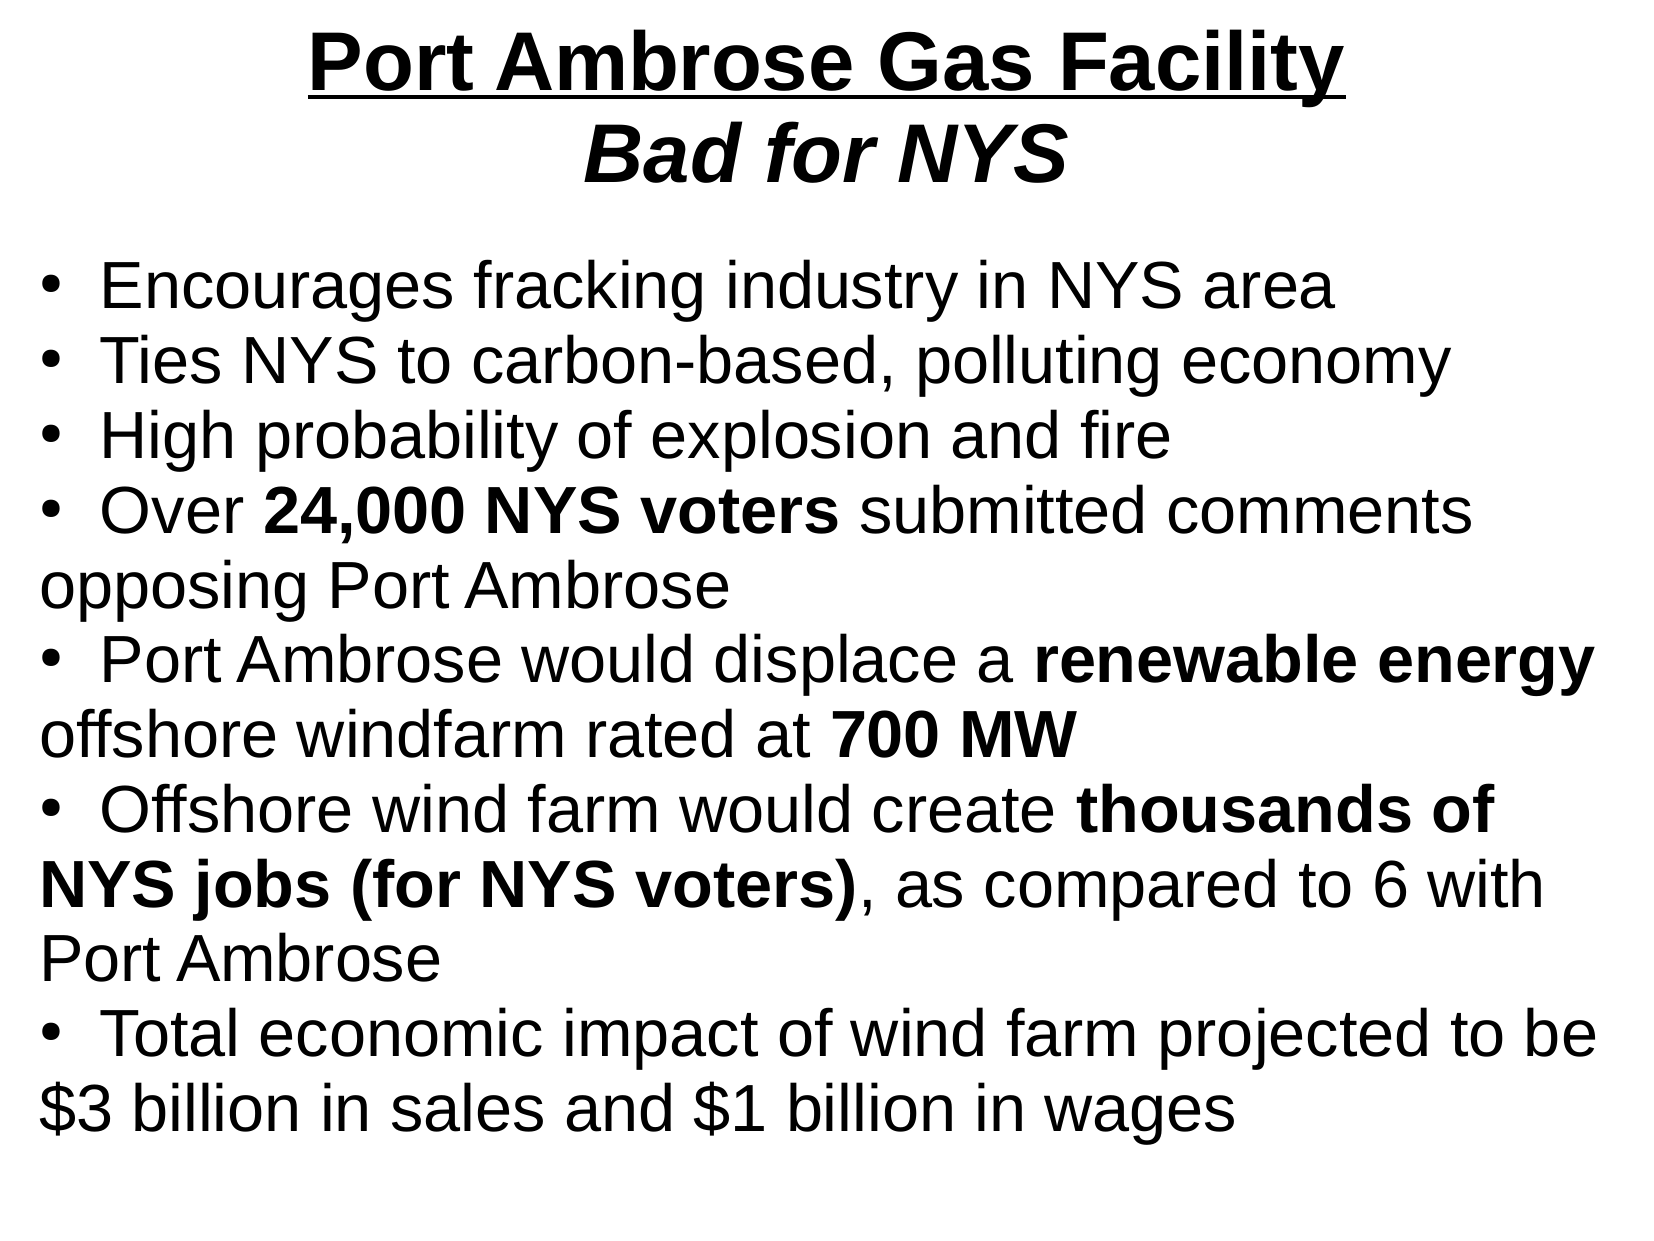

# Port Ambrose Gas Facility Bad for NYS
 Encourages fracking industry in NYS area
 Ties NYS to carbon-based, polluting economy
 High probability of explosion and fire
 Over 24,000 NYS voters submitted comments opposing Port Ambrose
 Port Ambrose would displace a renewable energy offshore windfarm rated at 700 MW
 Offshore wind farm would create thousands of NYS jobs (for NYS voters), as compared to 6 with Port Ambrose
 Total economic impact of wind farm projected to be $3 billion in sales and $1 billion in wages